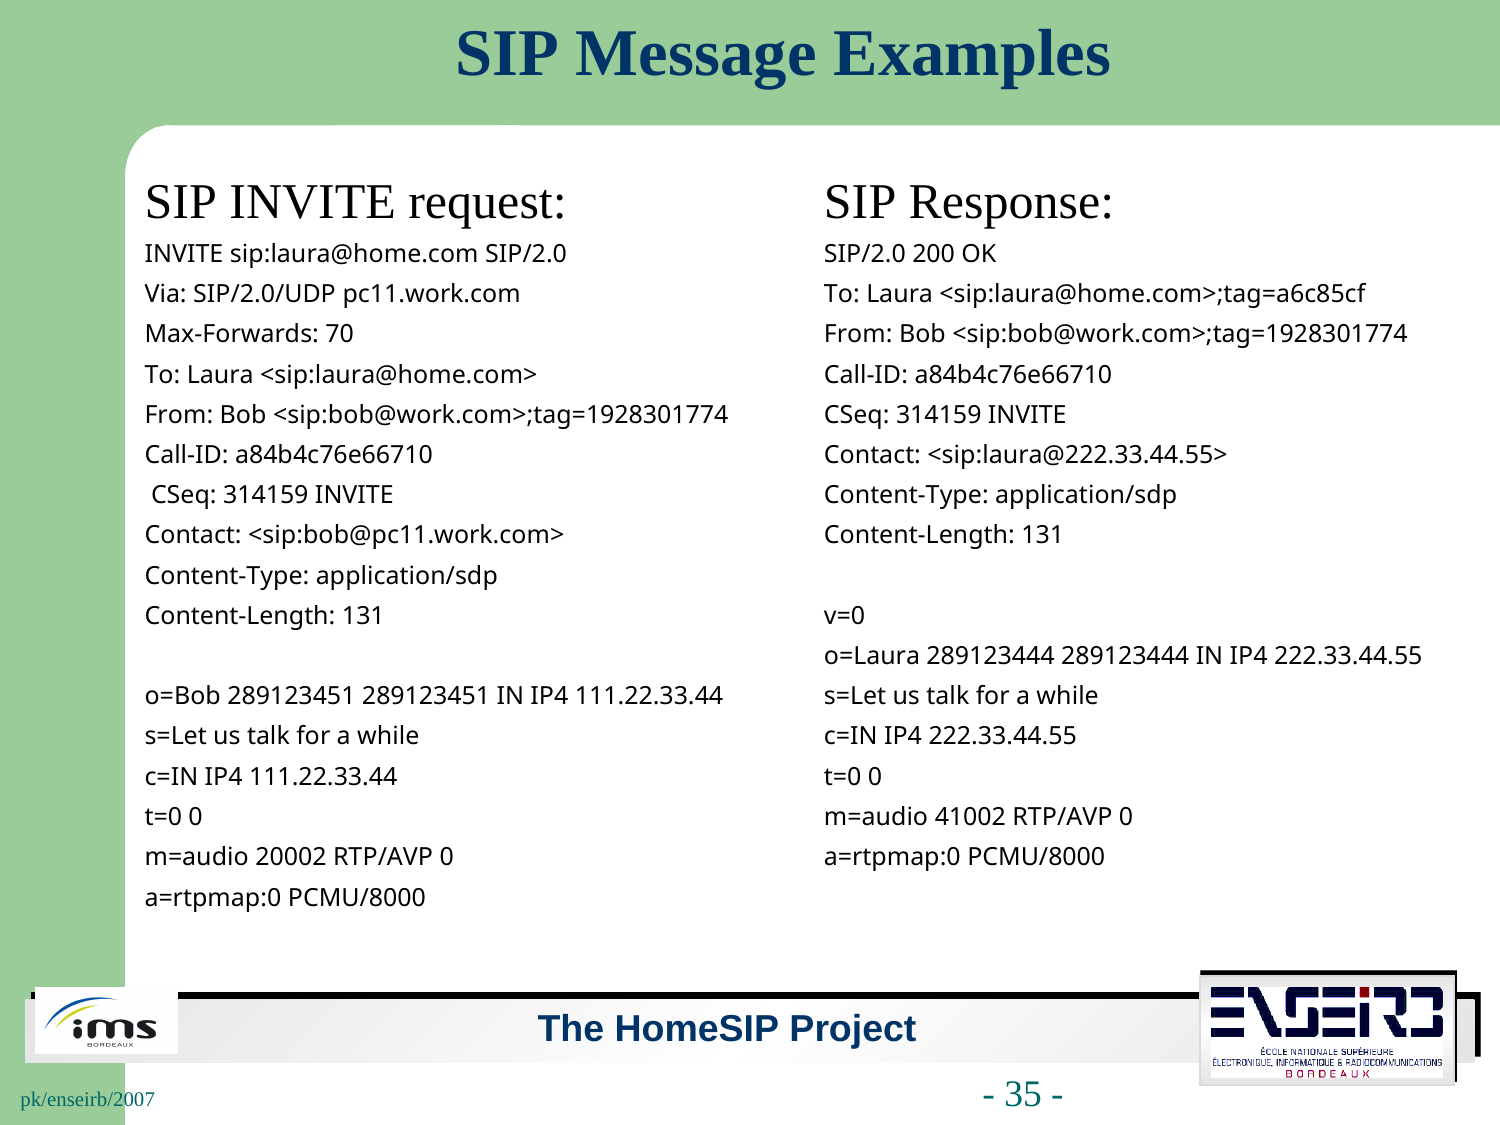

SIP Message Examples
SIP INVITE request:
INVITE sip:laura@home.com SIP/2.0
Via: SIP/2.0/UDP pc11.work.com
Max-Forwards: 70
To: Laura <sip:laura@home.com>
From: Bob <sip:bob@work.com>;tag=1928301774
Call-ID: a84b4c76e66710
 CSeq: 314159 INVITE
Contact: <sip:bob@pc11.work.com>
Content-Type: application/sdp
Content-Length: 131
o=Bob 289123451 289123451 IN IP4 111.22.33.44
s=Let us talk for a while
c=IN IP4 111.22.33.44
t=0 0
m=audio 20002 RTP/AVP 0
a=rtpmap:0 PCMU/8000
SIP Response:
SIP/2.0 200 OK
To: Laura <sip:laura@home.com>;tag=a6c85cf
From: Bob <sip:bob@work.com>;tag=1928301774
Call-ID: a84b4c76e66710
CSeq: 314159 INVITE
Contact: <sip:laura@222.33.44.55>
Content-Type: application/sdp
Content-Length: 131
v=0
o=Laura 289123444 289123444 IN IP4 222.33.44.55
s=Let us talk for a while
c=IN IP4 222.33.44.55
t=0 0
m=audio 41002 RTP/AVP 0
a=rtpmap:0 PCMU/8000